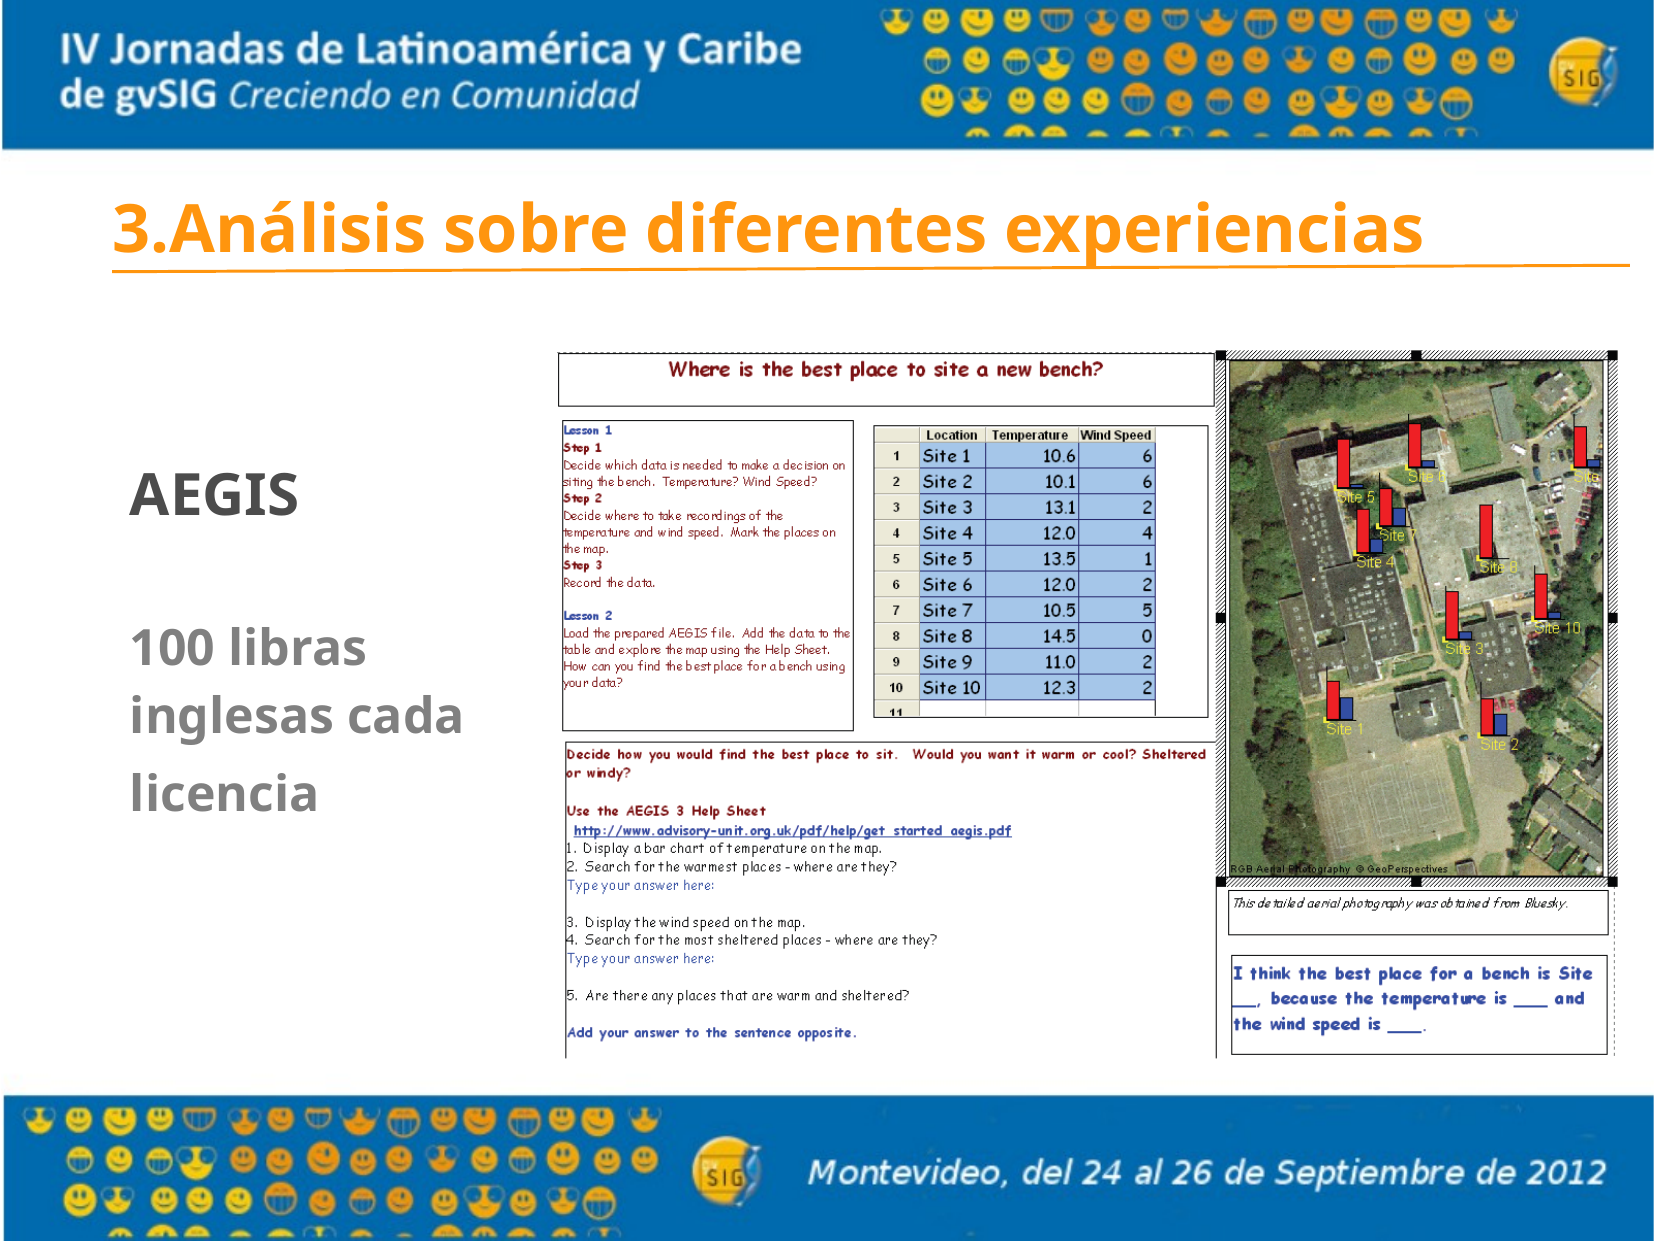

3.Análisis sobre diferentes experiencias
# AEGIS 100 libras inglesas cada licencia